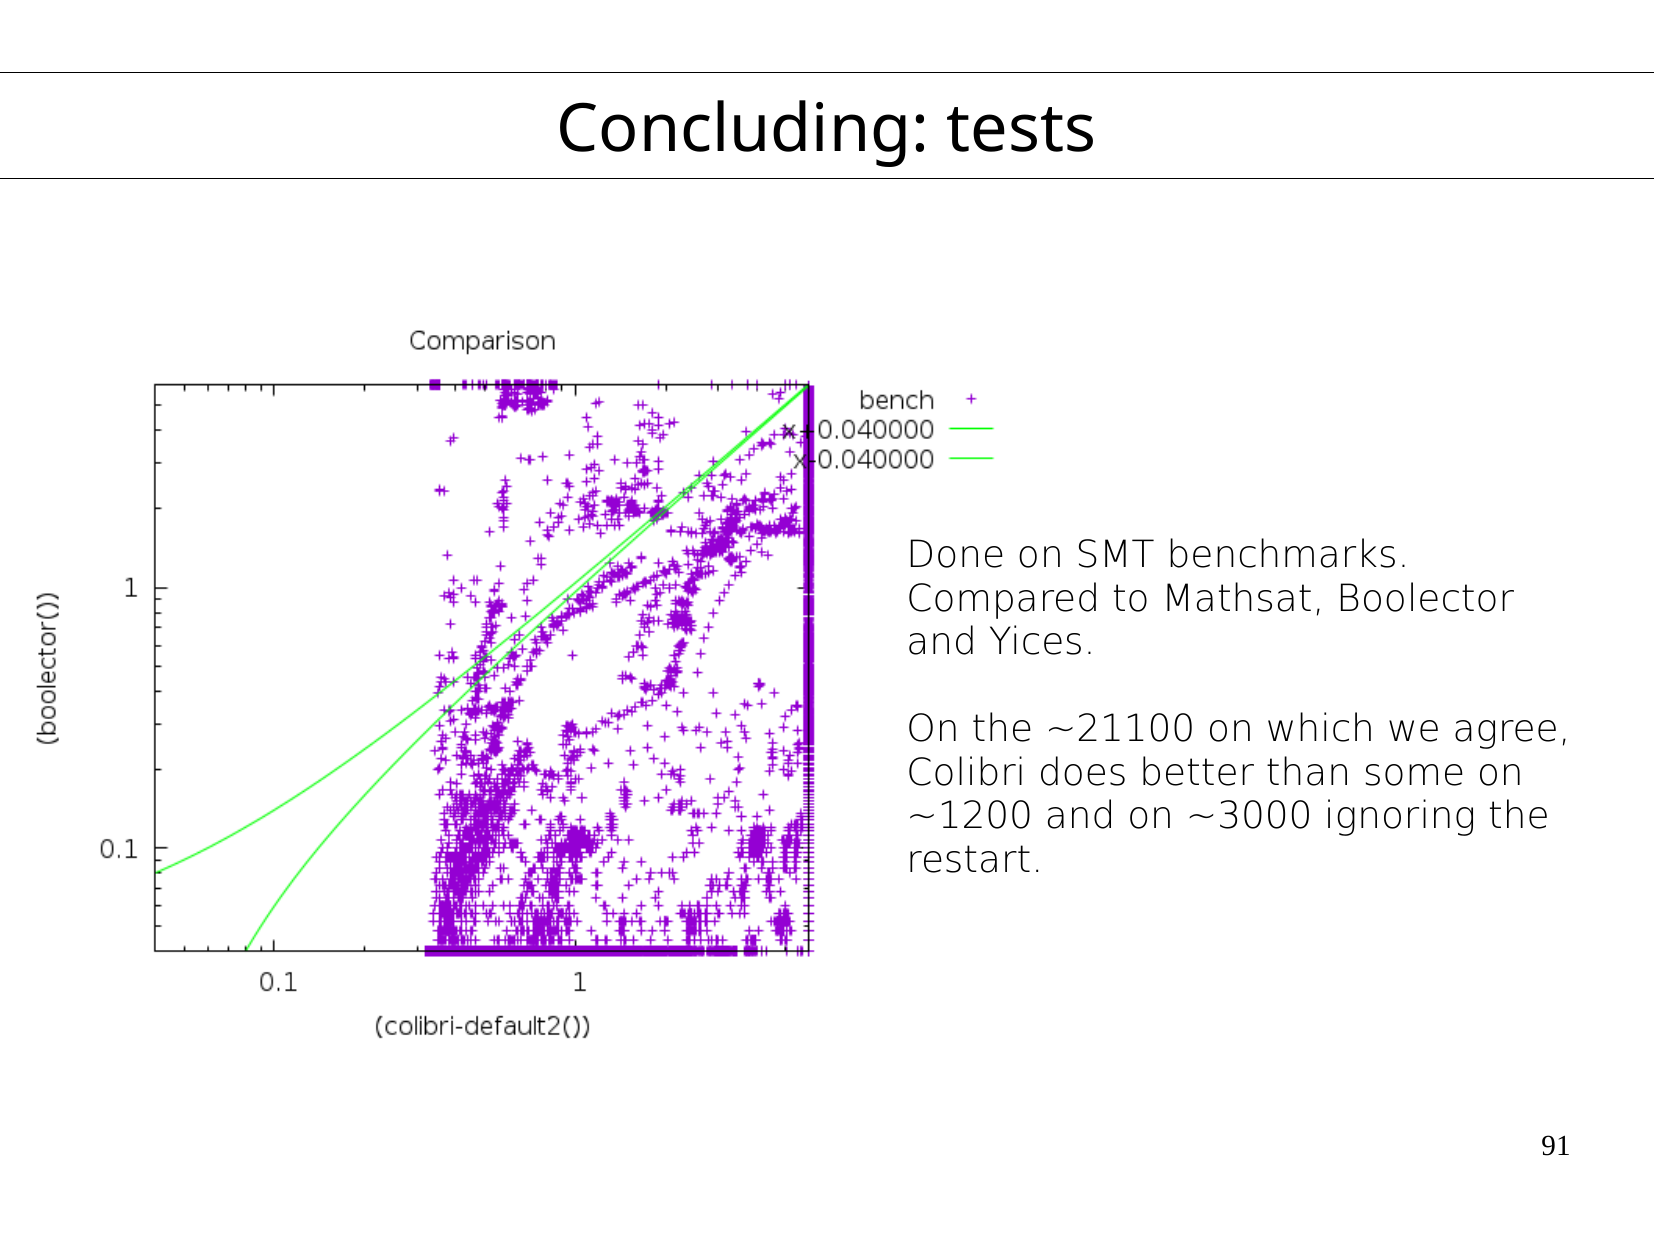

One of the advantages of having multiple domains is that they have different ways of labeling,
Concluding: tests
Done on SMT benchmarks. Compared to Mathsat, Boolector and Yices.
On the ~21100 on which we agree, Colibri does better than some on ~1200 and on ~3000 ignoring the restart.
91
7818 600 1150
13373 582 1867
21191 1182 3017